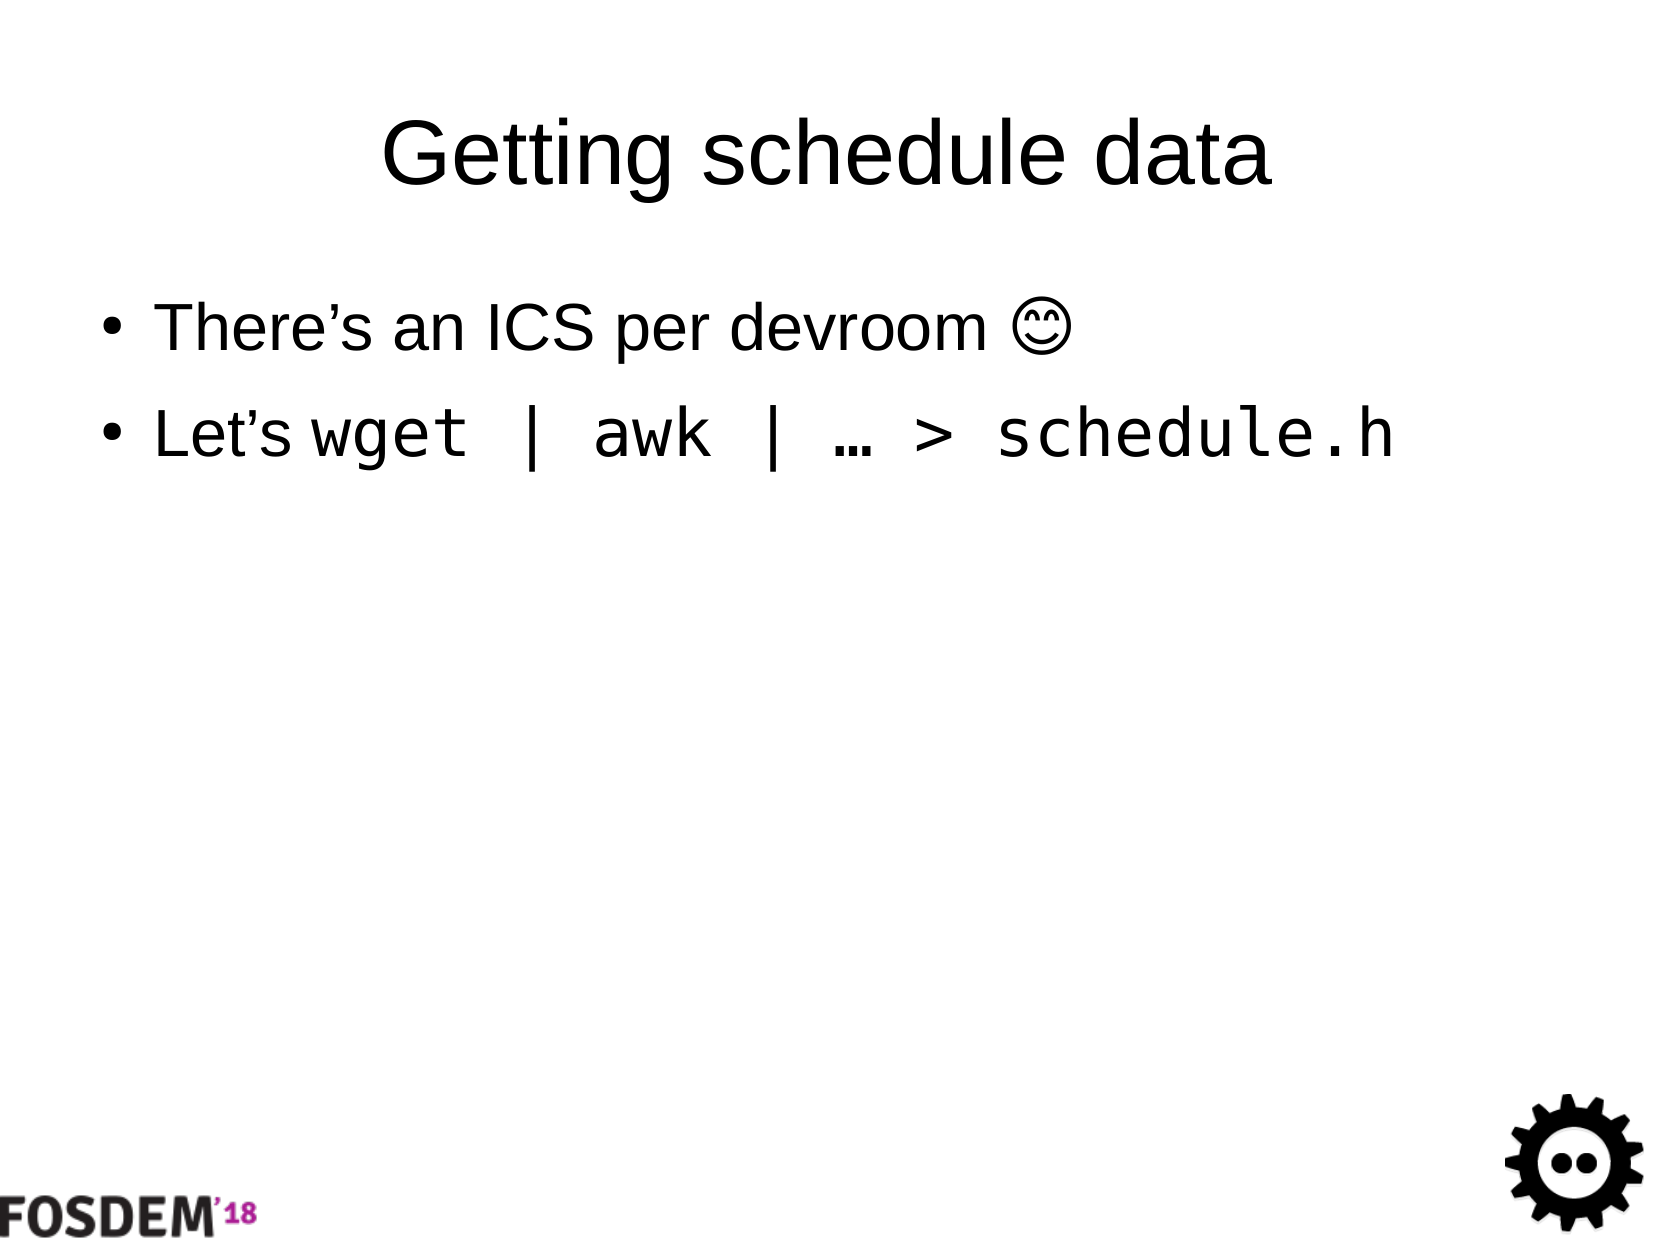

# Getting schedule data
There’s an ICS per devroom 😊
Let’s wget | awk | … > schedule.h